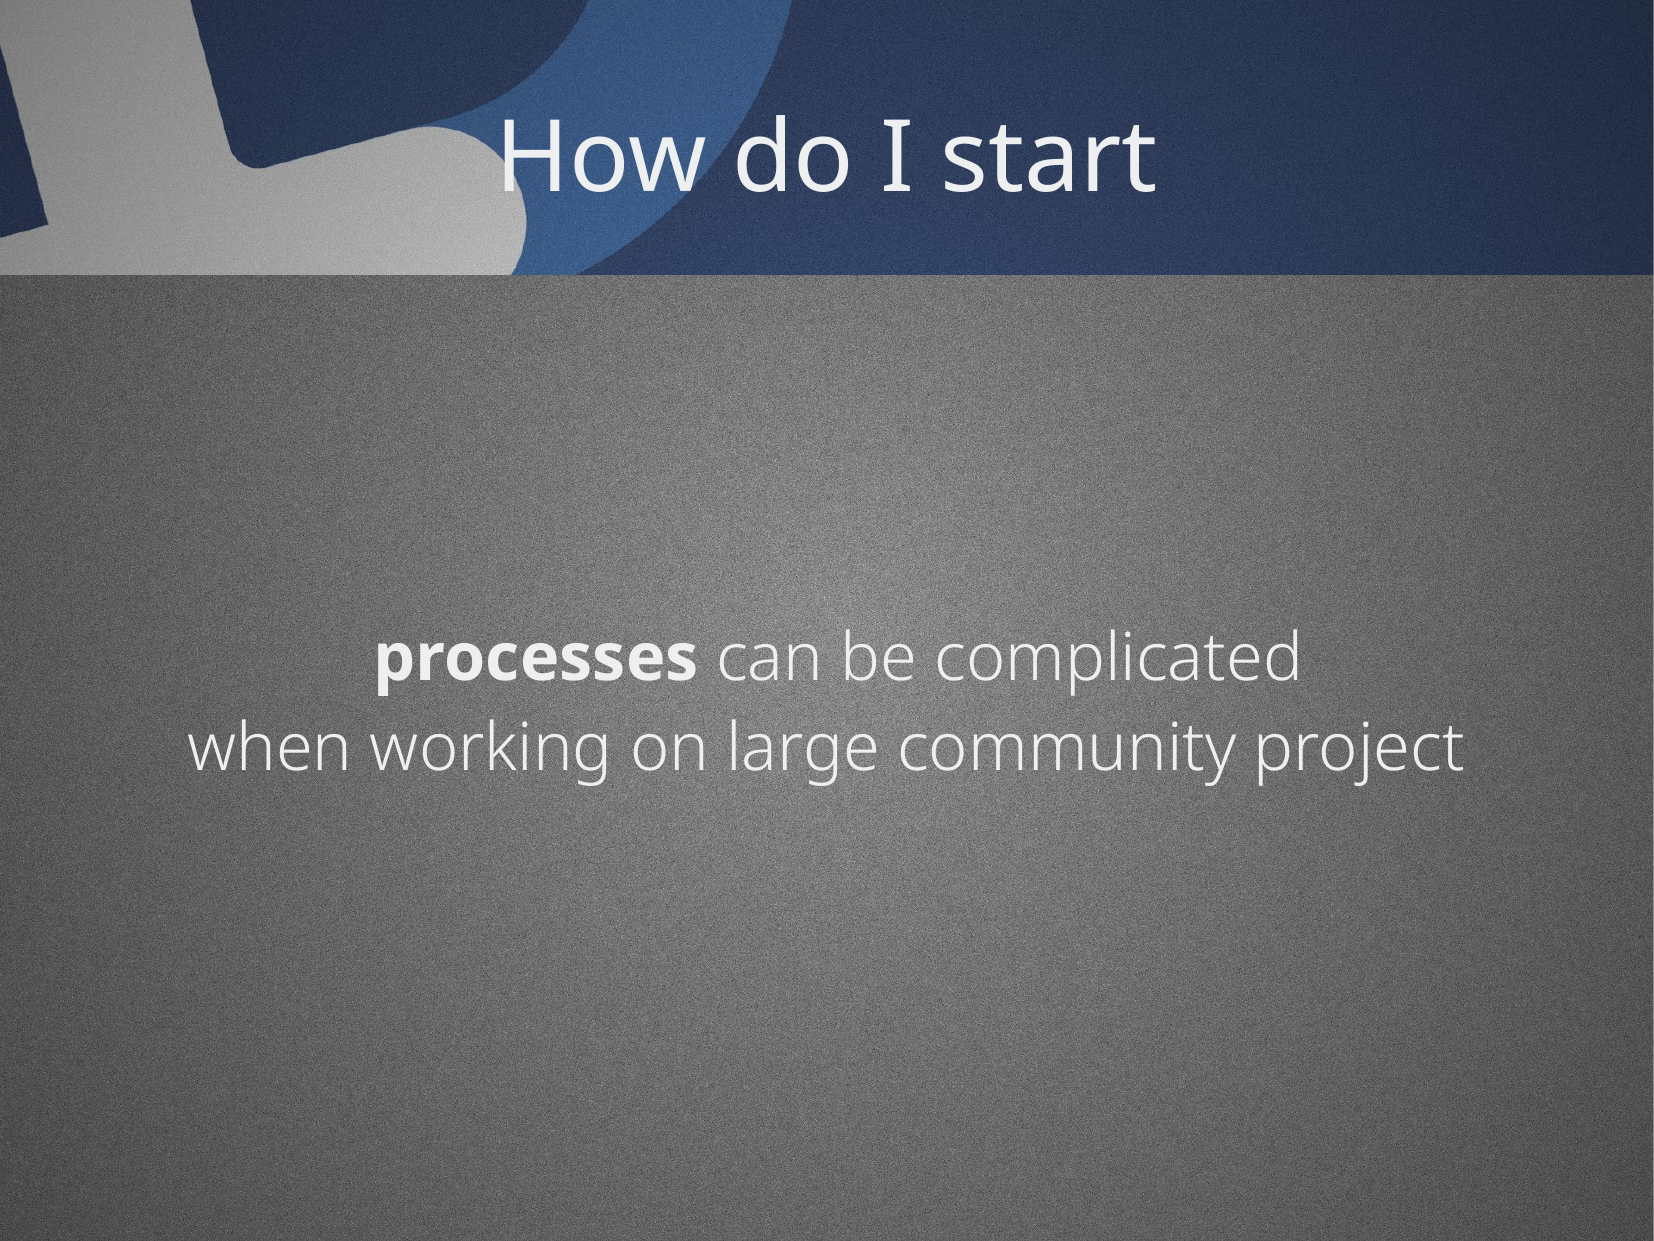

# How do I start
processes can be complicated
when working on large community project